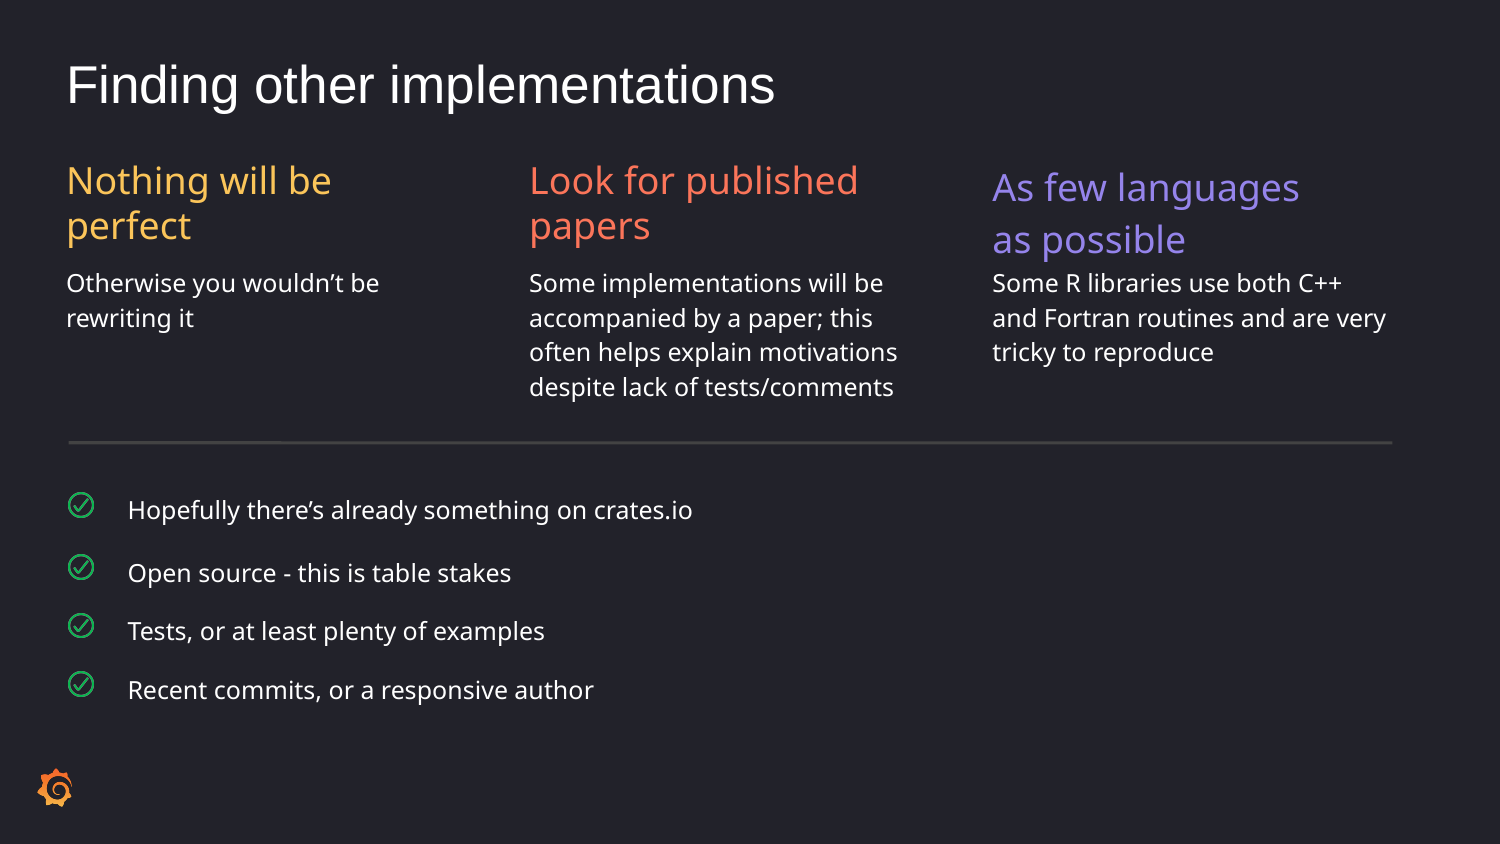

# Finding other implementations
Nothing will be perfect
Look for published papers
As few languages as possible
Otherwise you wouldn’t be rewriting it
Some implementations will be accompanied by a paper; this often helps explain motivations despite lack of tests/comments
Some R libraries use both C++ and Fortran routines and are very tricky to reproduce
Hopefully there’s already something on crates.io
Open source - this is table stakes
Tests, or at least plenty of examples
Recent commits, or a responsive author